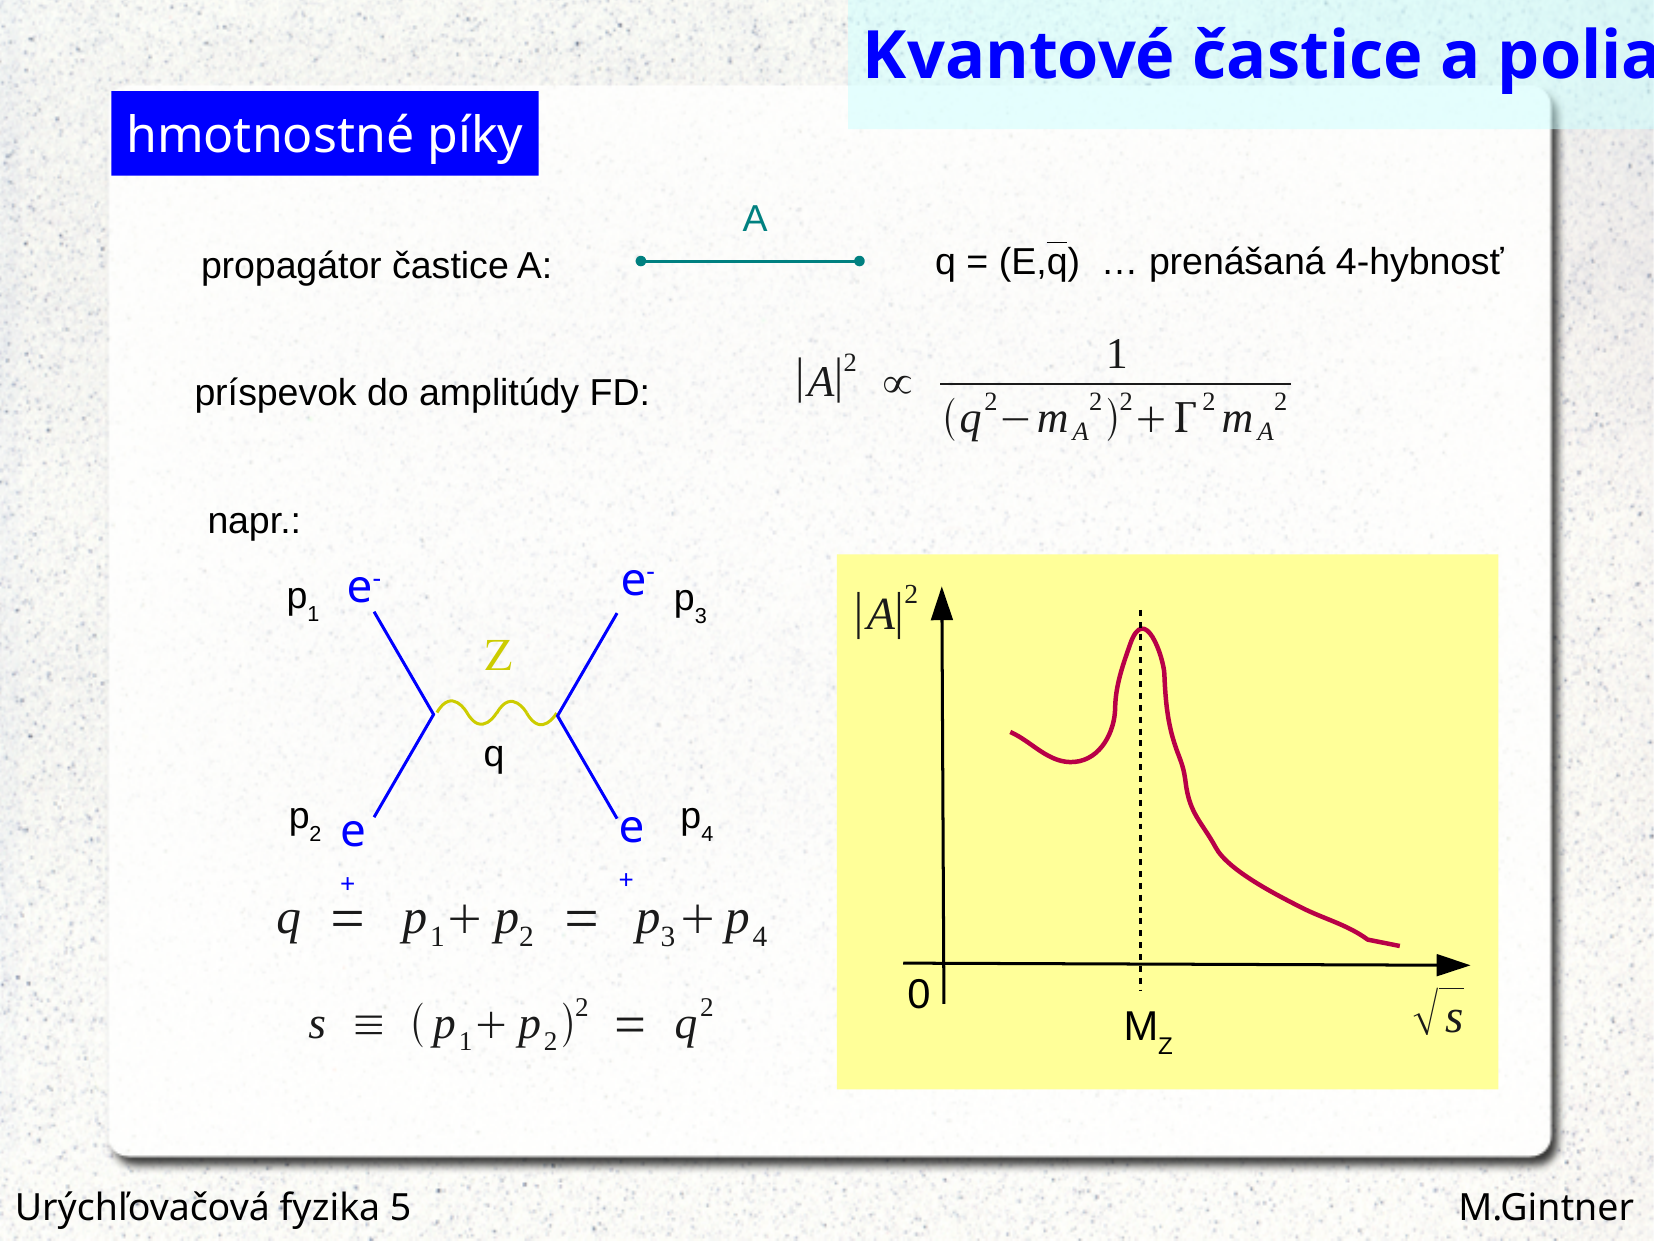

Kvantové častice a polia
hmotnostné píky
A
q = (E,q) … prenášaná 4-hybnosť
propagátor častice A:
príspevok do amplitúdy FD:
napr.:
e-
e-
Z
e+
e+
p1
p3
q
p2
p4
0
MZ
Urýchľovačová fyzika 5
M.Gintner